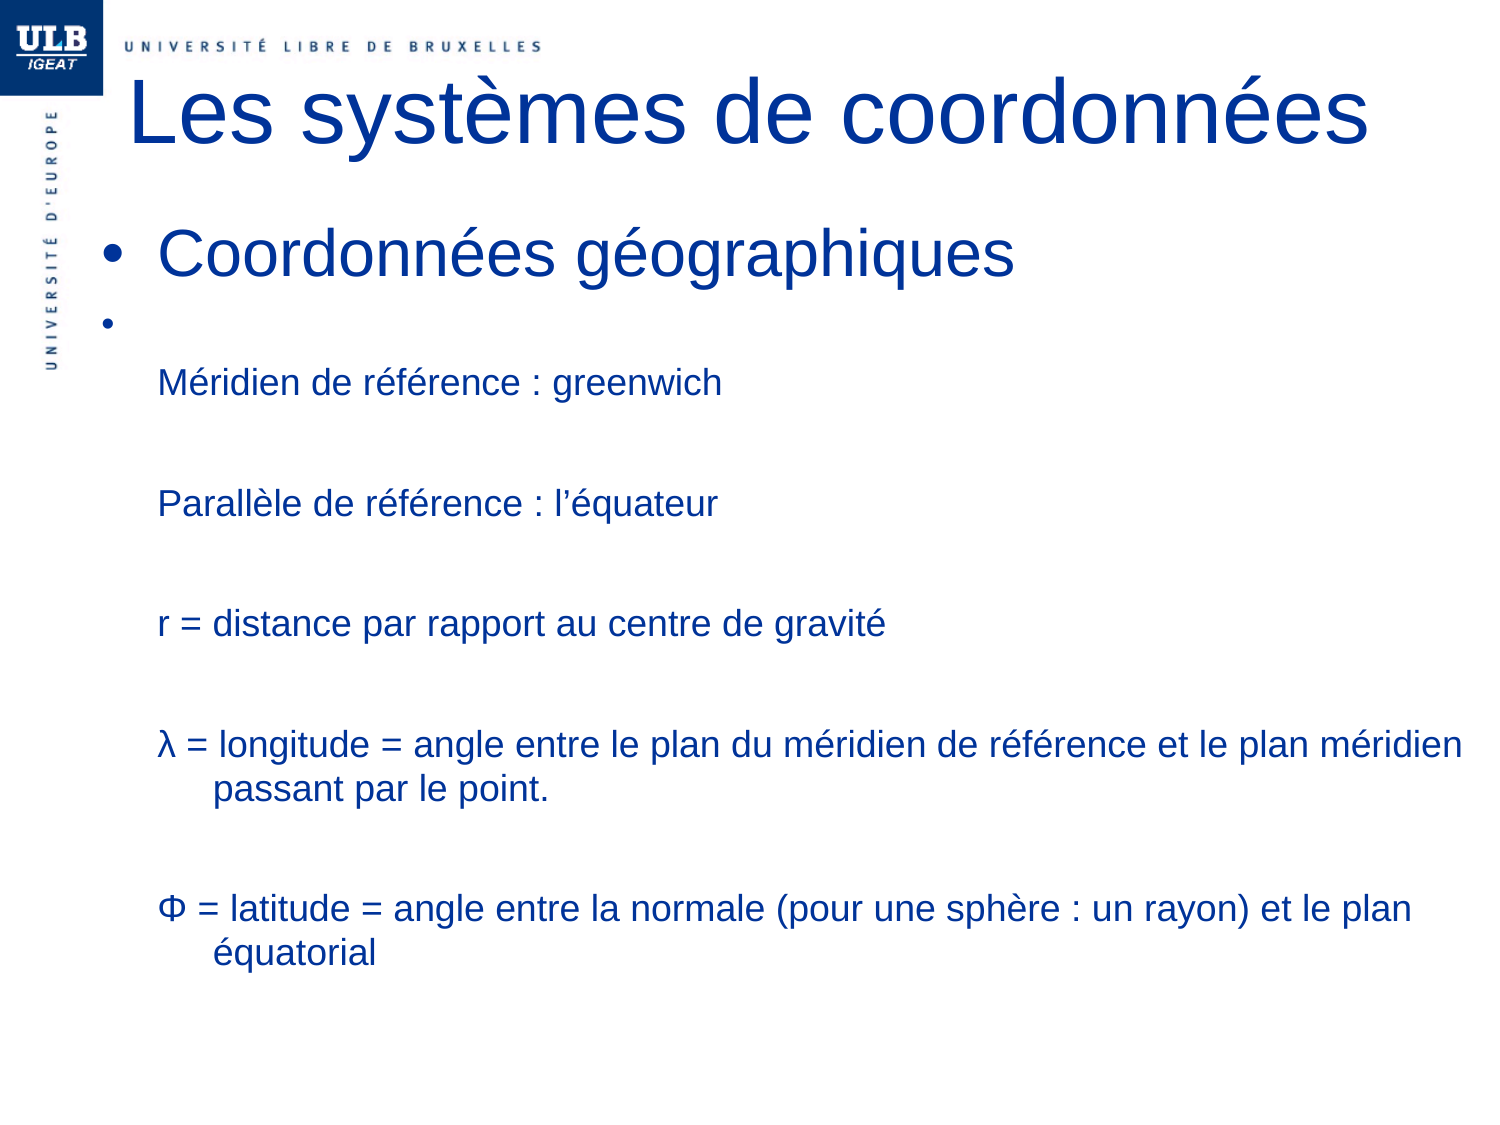

# Les systèmes de coordonnées
Coordonnées géographiques
Méridien de référence : greenwich
Parallèle de référence : l’équateur
r = distance par rapport au centre de gravité
λ = longitude = angle entre le plan du méridien de référence et le plan méridien passant par le point.
Φ = latitude = angle entre la normale (pour une sphère : un rayon) et le plan équatorial